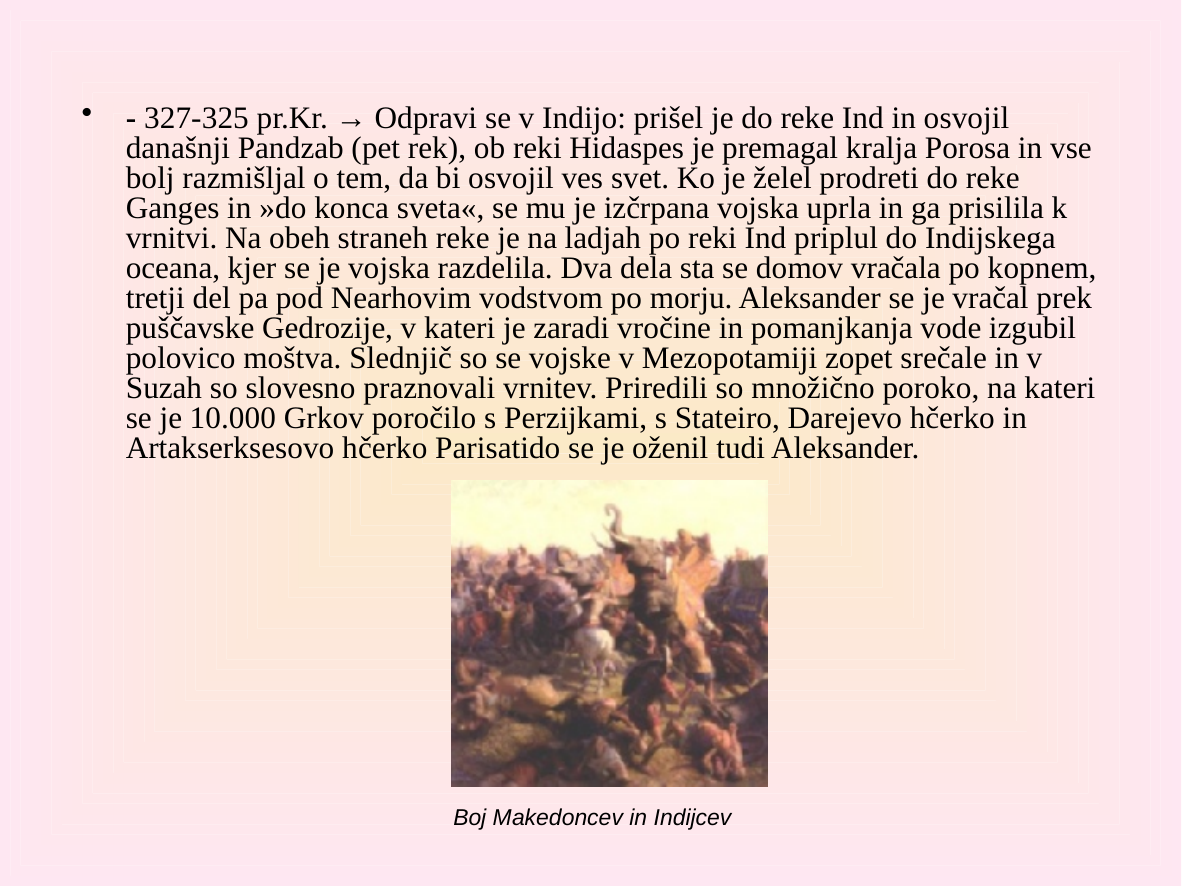

# - 327-325 pr.Kr. → Odpravi se v Indijo: prišel je do reke Ind in osvojil današnji Pandzab (pet rek), ob reki Hidaspes je premagal kralja Porosa in vse bolj razmišljal o tem, da bi osvojil ves svet. Ko je želel prodreti do reke Ganges in »do konca sveta«, se mu je izčrpana vojska uprla in ga prisilila k vrnitvi. Na obeh straneh reke je na ladjah po reki Ind priplul do Indijskega oceana, kjer se je vojska razdelila. Dva dela sta se domov vračala po kopnem, tretji del pa pod Nearhovim vodstvom po morju. Aleksander se je vračal prek puščavske Gedrozije, v kateri je zaradi vročine in pomanjkanja vode izgubil polovico moštva. Slednjič so se vojske v Mezopotamiji zopet srečale in v Suzah so slovesno praznovali vrnitev. Priredili so množično poroko, na kateri se je 10.000 Grkov poročilo s Perzijkami, s Stateiro, Darejevo hčerko in Artakserksesovo hčerko Parisatido se je oženil tudi Aleksander.
Boj Makedoncev in Indijcev